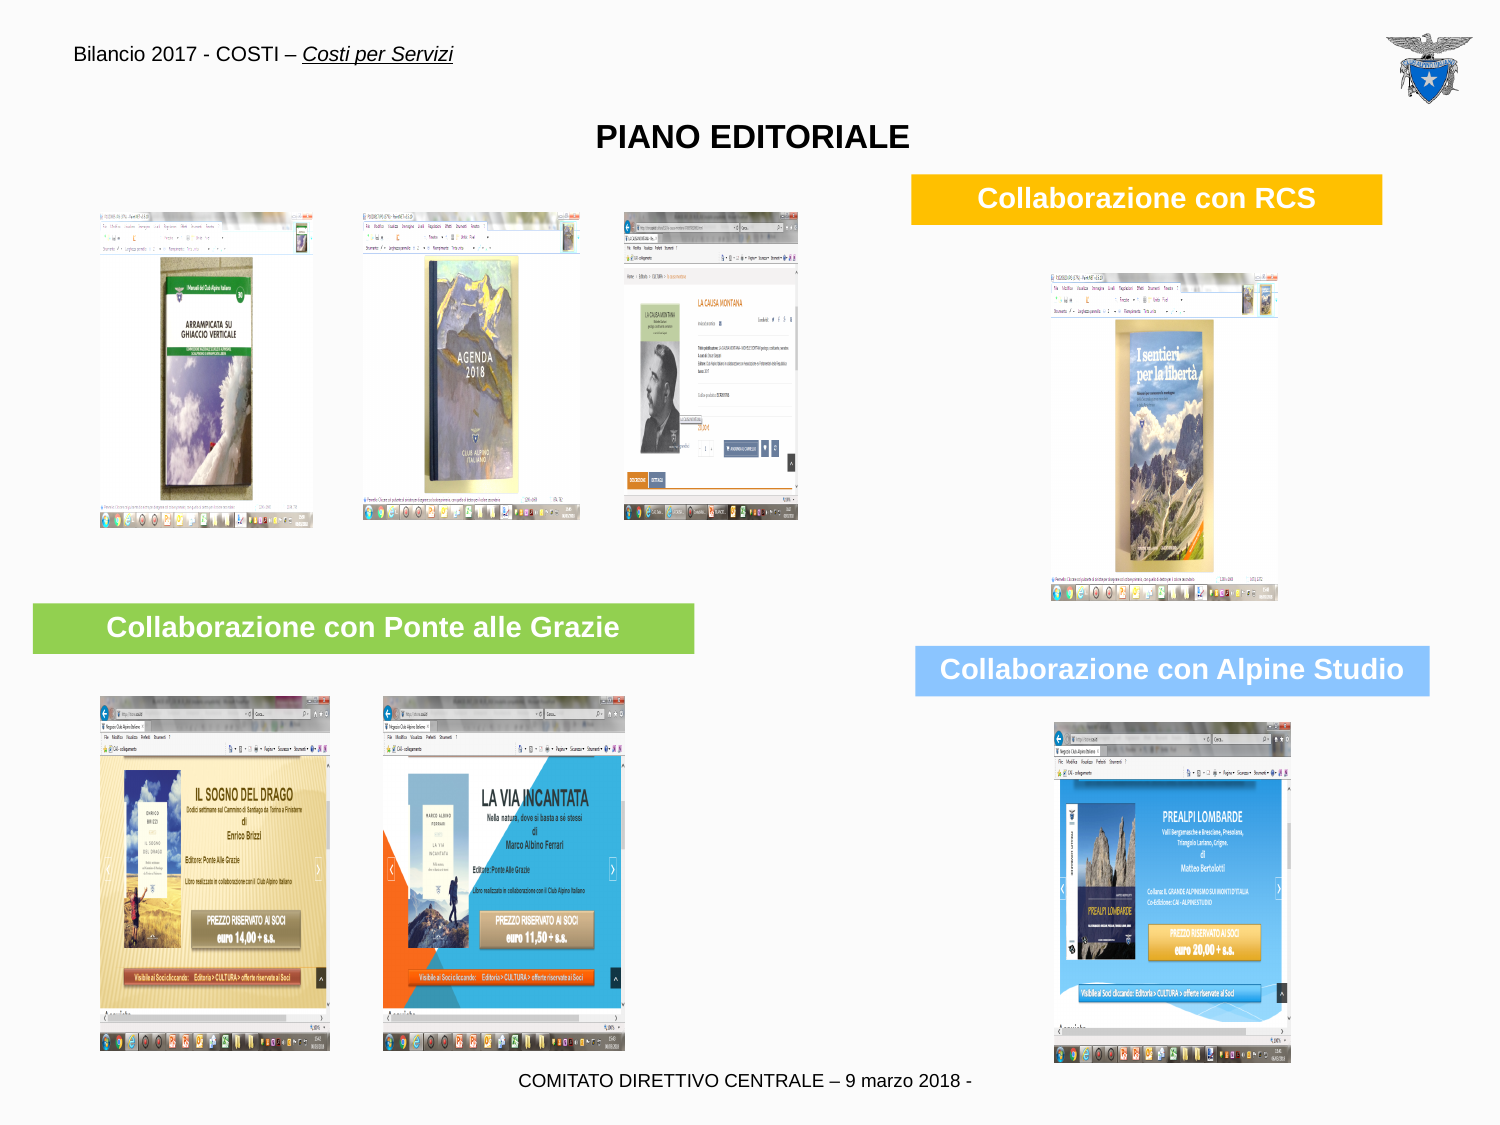

Bilancio 2017 - COSTI – Costi per Servizi
PIANO EDITORIALE
Collaborazione con RCS
Collaborazione con Ponte alle Grazie
Collaborazione con Alpine Studio
COMITATO DIRETTIVO CENTRALE – 9 marzo 2018 -